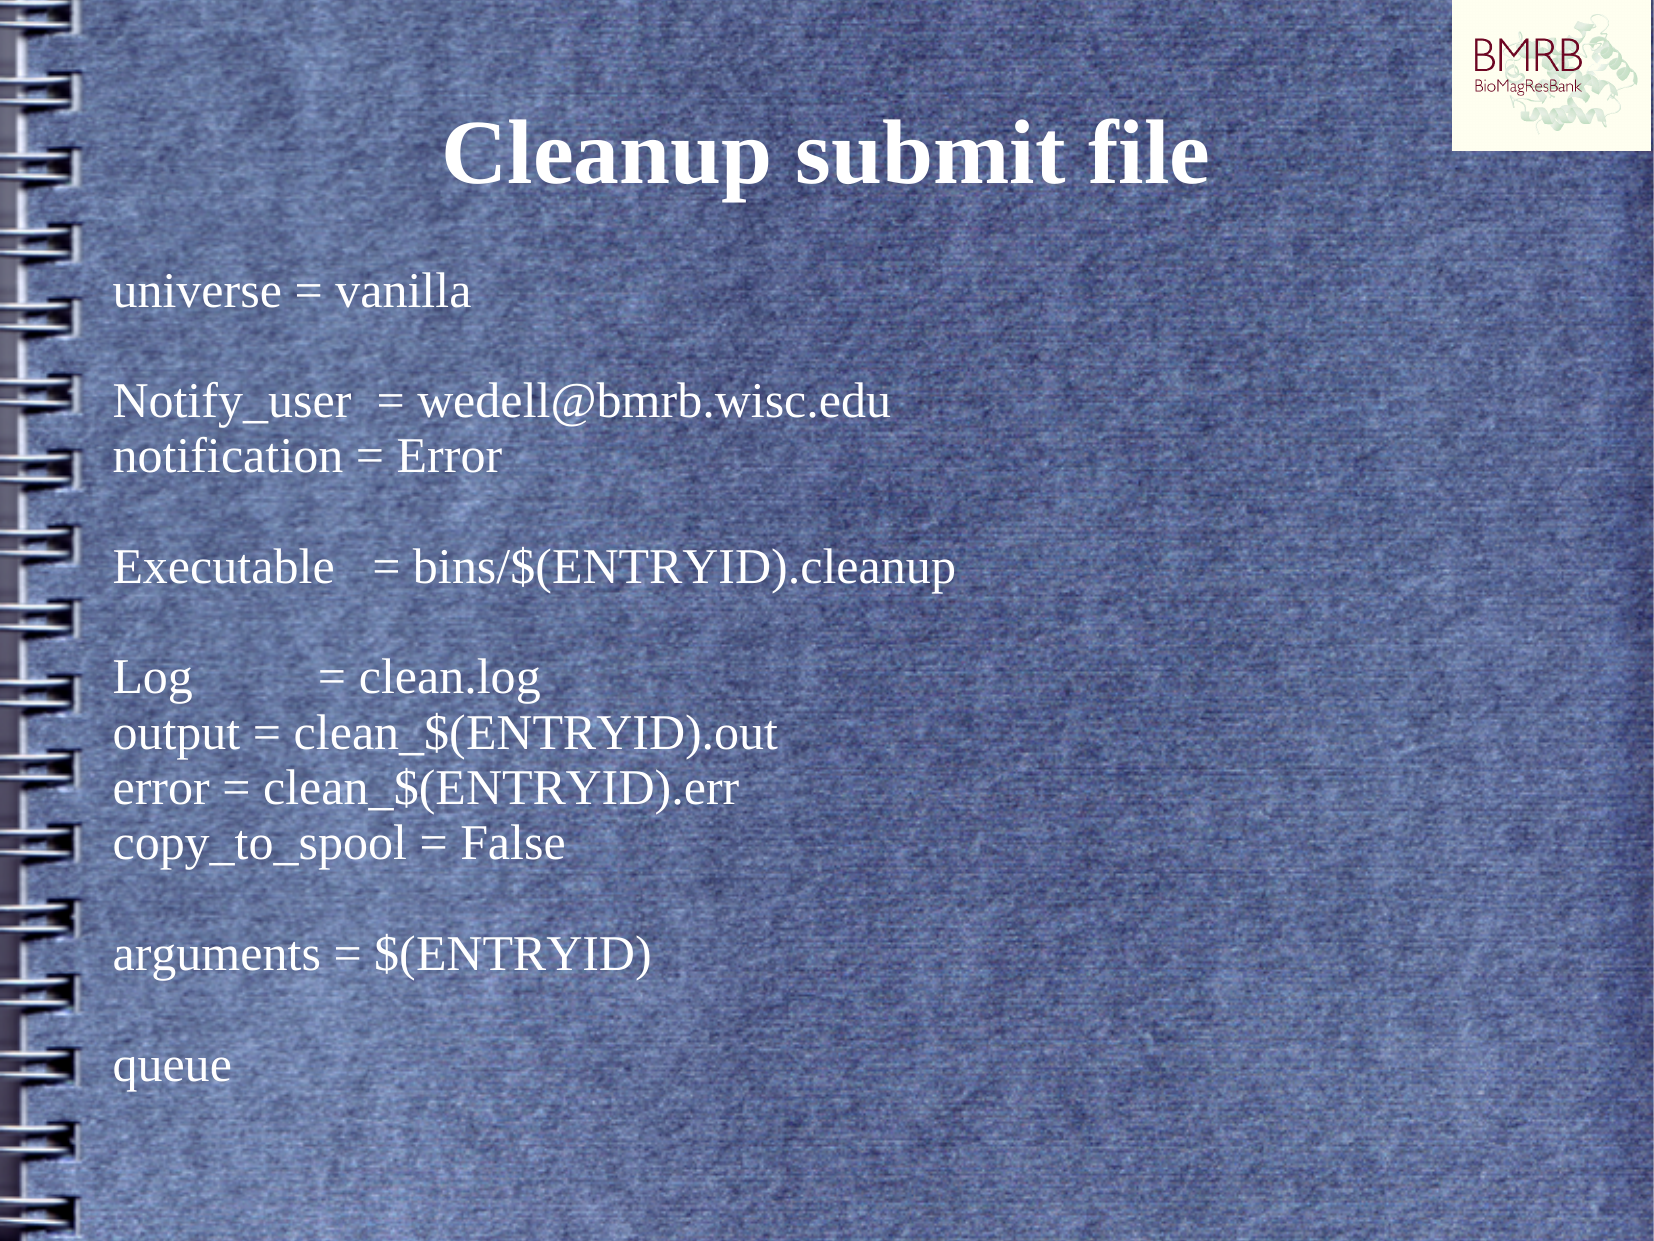

# Cleanup submit file
universe = vanilla
Notify_user = wedell@bmrb.wisc.edu
notification = Error
Executable = bins/$(ENTRYID).cleanup
Log = clean.log
output = clean_$(ENTRYID).out
error = clean_$(ENTRYID).err
copy_to_spool = False
arguments = $(ENTRYID)
queue